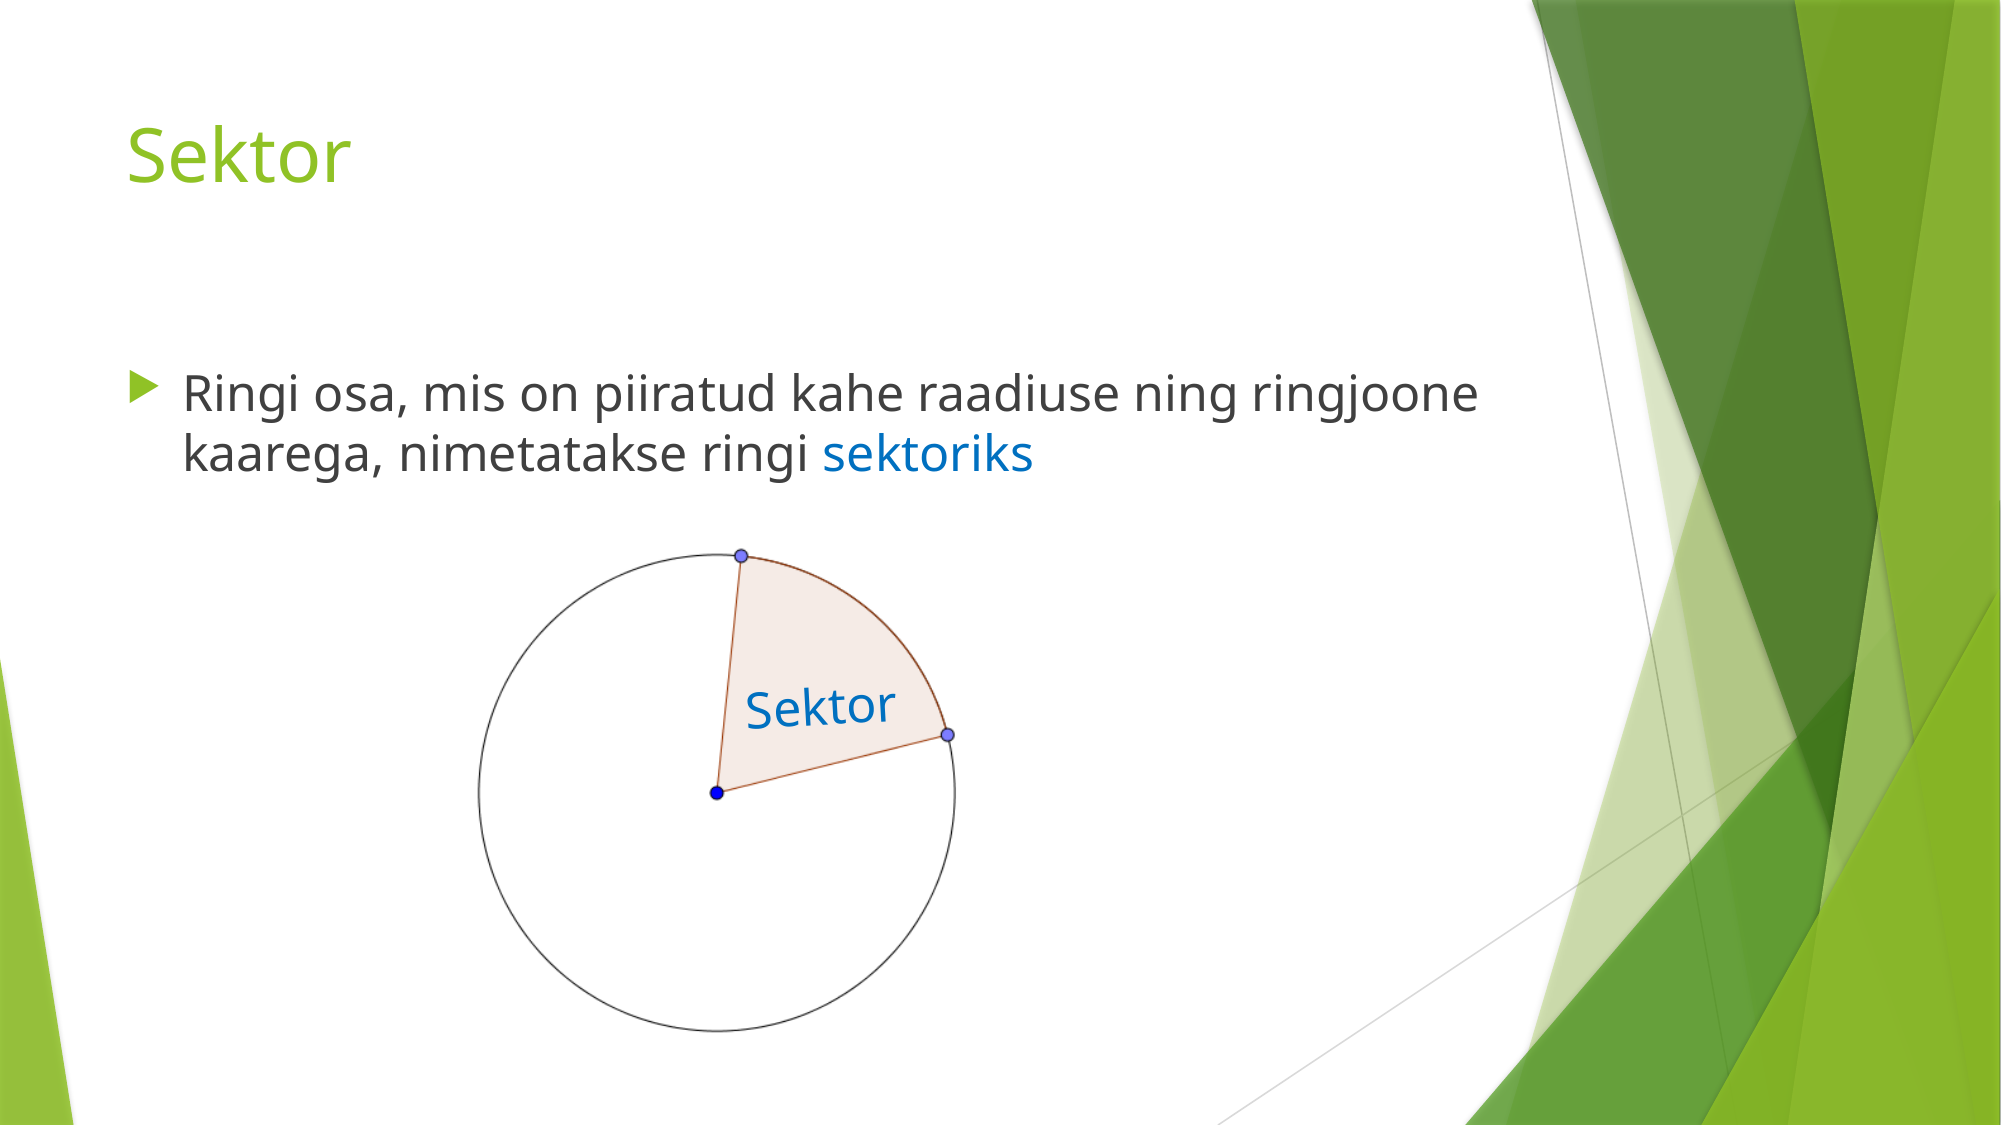

# Sektor
Ringi osa, mis on piiratud kahe raadiuse ning ringjoone kaarega, nimetatakse ringi sektoriks
Sektor